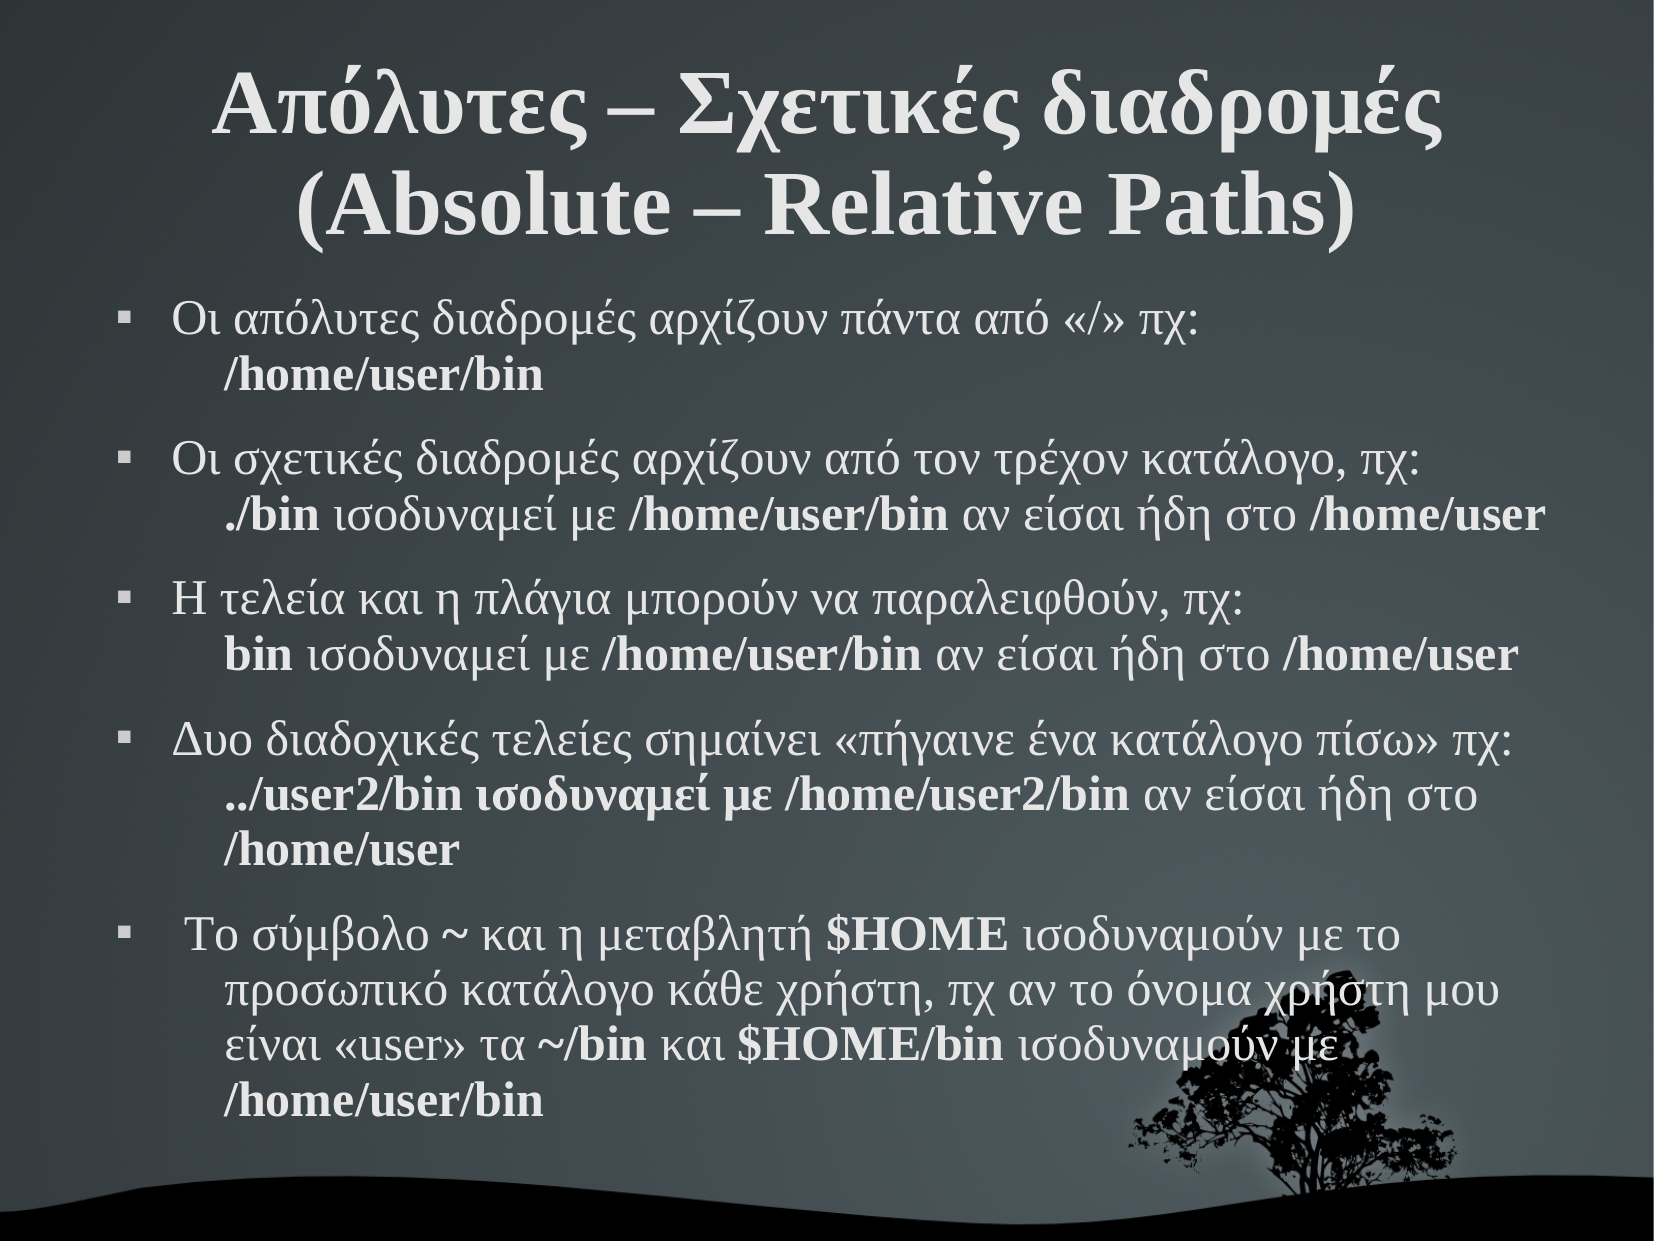

# Απόλυτες – Σχετικές διαδρομές (Absolute – Relative Paths)
Οι απόλυτες διαδρομές αρχίζουν πάντα από «/» πχ:
/home/user/bin
Οι σχετικές διαδρομές αρχίζουν από τον τρέχον κατάλογο, πχ:
./bin ισοδυναμεί με /home/user/bin αν είσαι ήδη στο /home/user
Η τελεία και η πλάγια μπορούν να παραλειφθούν, πχ:
bin ισοδυναμεί με /home/user/bin αν είσαι ήδη στο /home/user
Δυο διαδοχικές τελείες σημαίνει «πήγαινε ένα κατάλογο πίσω» πχ:
../user2/bin ισοδυναμεί με /home/user2/bin αν είσαι ήδη στο /home/user
 Το σύμβολο ~ και η μεταβλητή $HOME ισοδυναμούν με το προσωπικό κατάλογο κάθε χρήστη, πχ αν το όνομα χρήστη μου είναι «user» τα ~/bin και $HOME/bin ισοδυναμούν με /home/user/bin